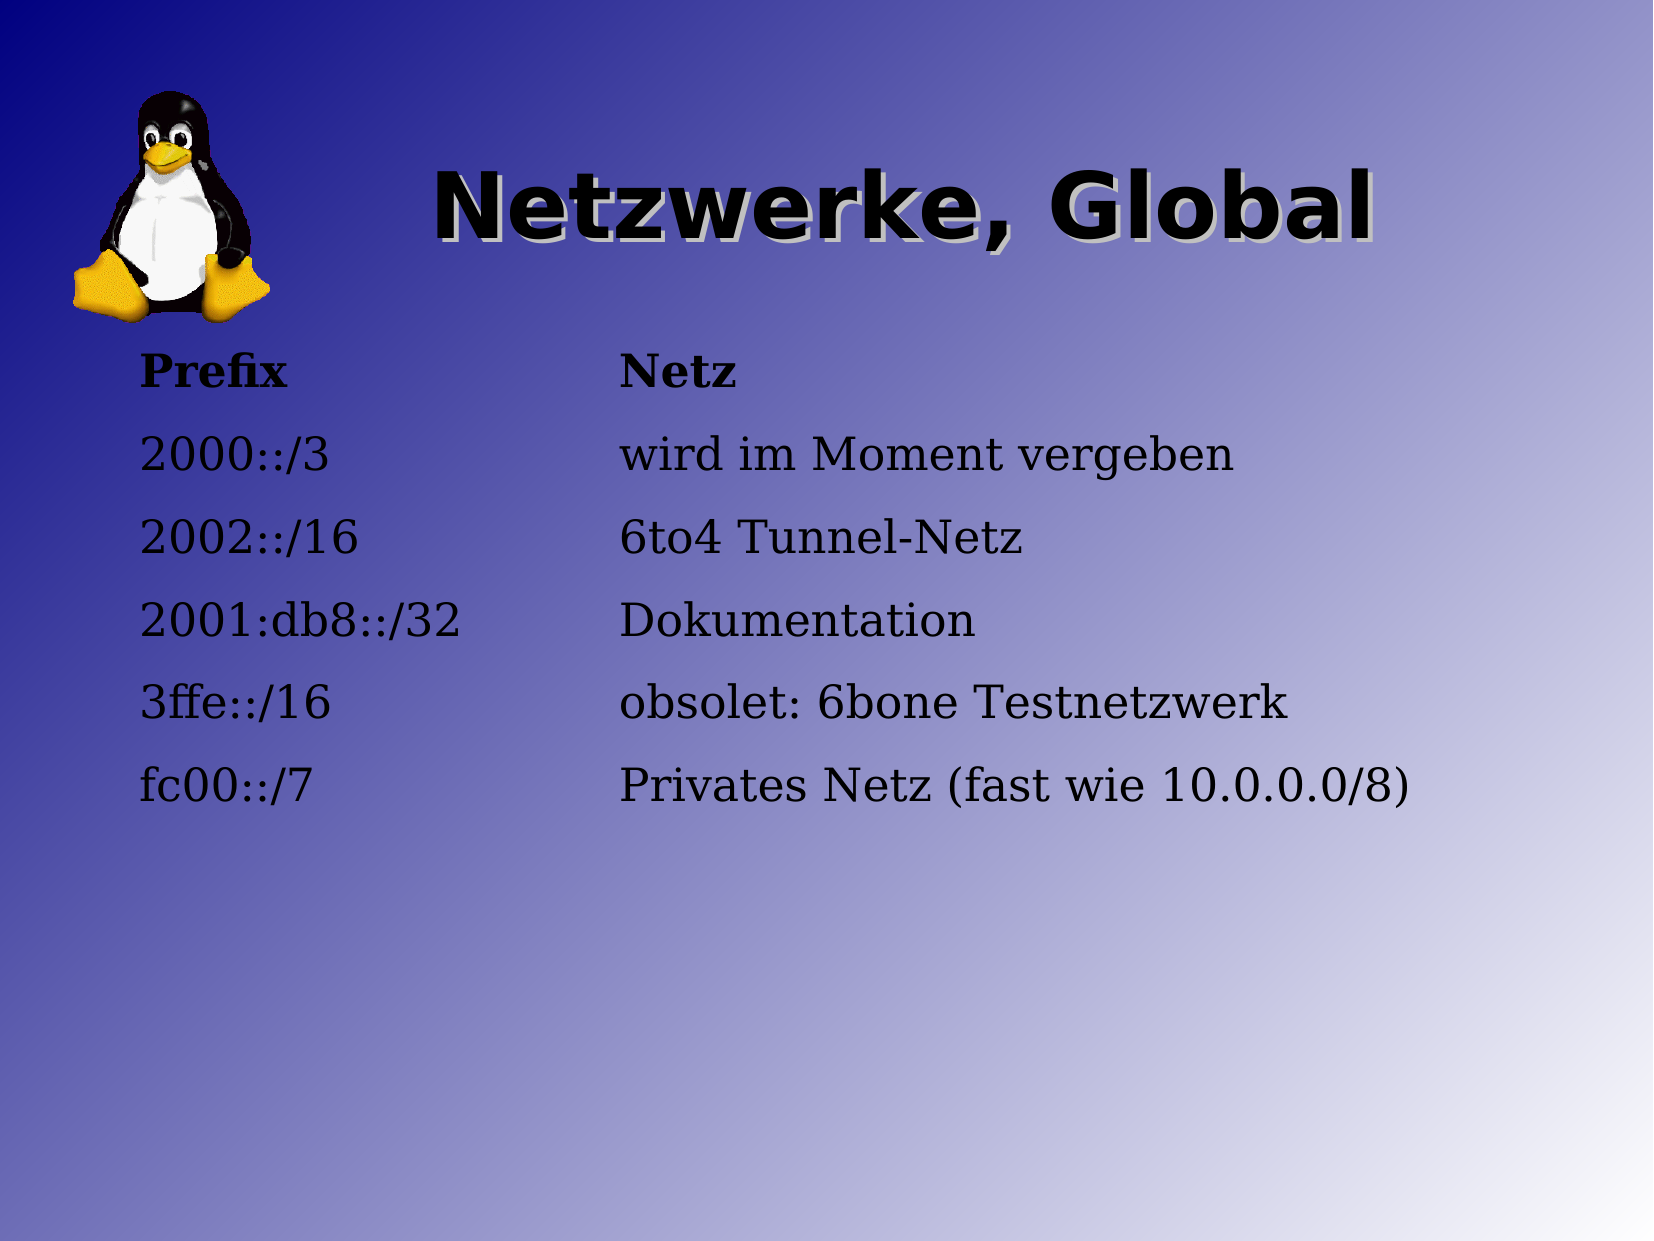

# Netzwerke, Global
Prefix	Netz
2000::/3	wird im Moment vergeben
2002::/16	6to4 Tunnel-Netz
2001:db8::/32	Dokumentation
3ffe::/16	obsolet: 6bone Testnetzwerk
fc00::/7	Privates Netz (fast wie 10.0.0.0/8)